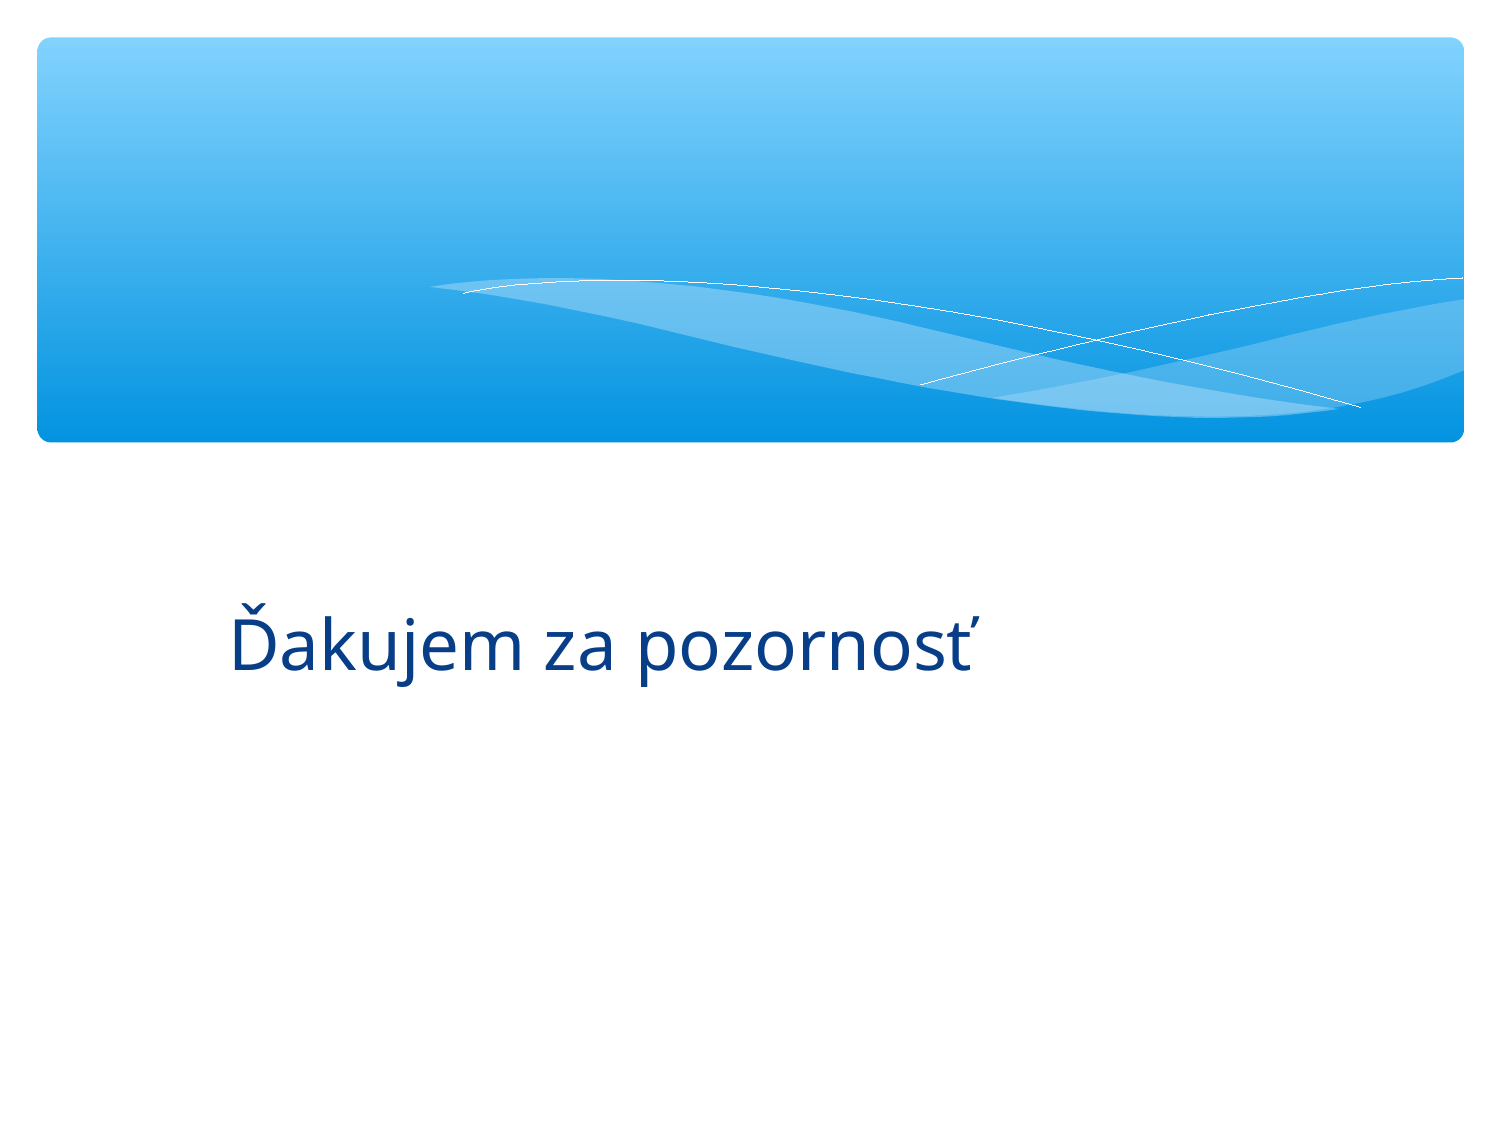

# Ďakujme za pozornosť Ď Ďakujem za pozornosť ujme za pozorno
sť
Ďakujme za pozornosť